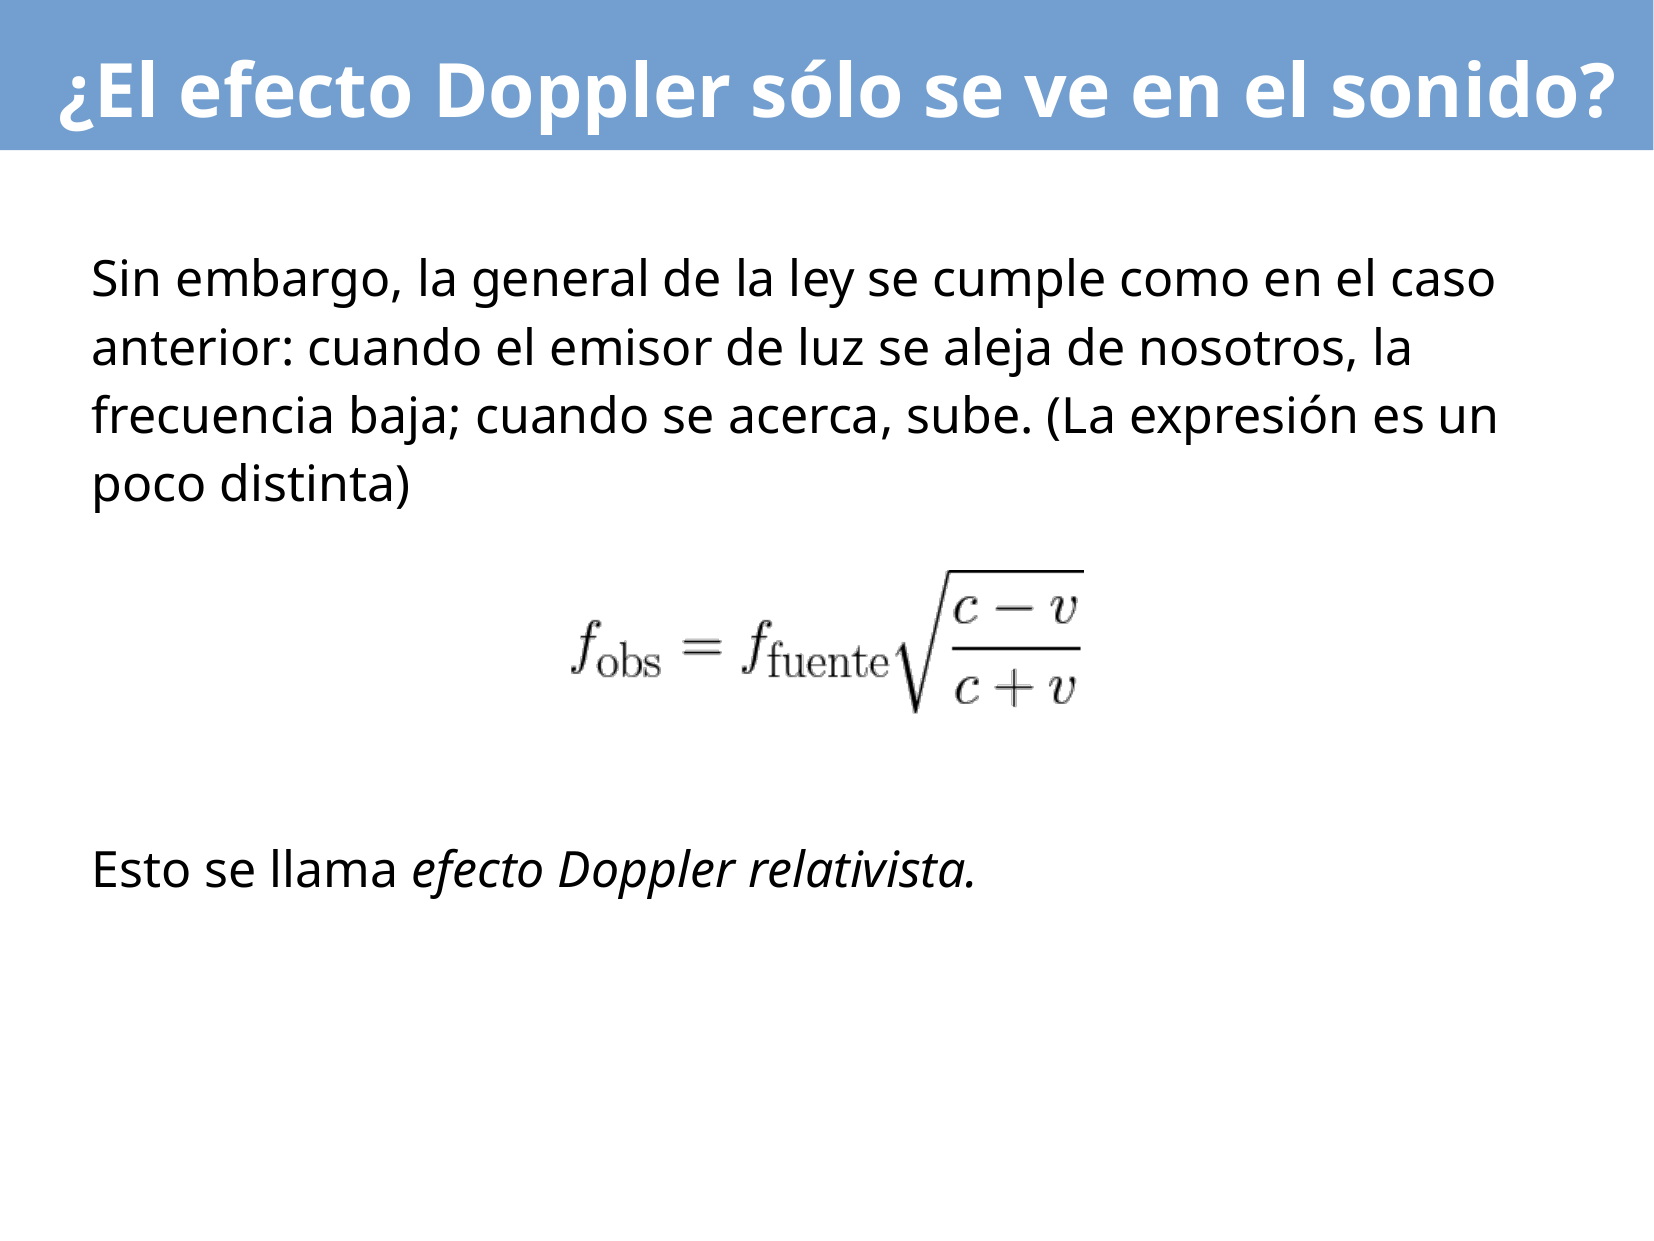

¿El efecto Doppler sólo se ve en el sonido?
Sin embargo, la general de la ley se cumple como en el caso anterior: cuando el emisor de luz se aleja de nosotros, la frecuencia baja; cuando se acerca, sube. (La expresión es un poco distinta)
Esto se llama efecto Doppler relativista.